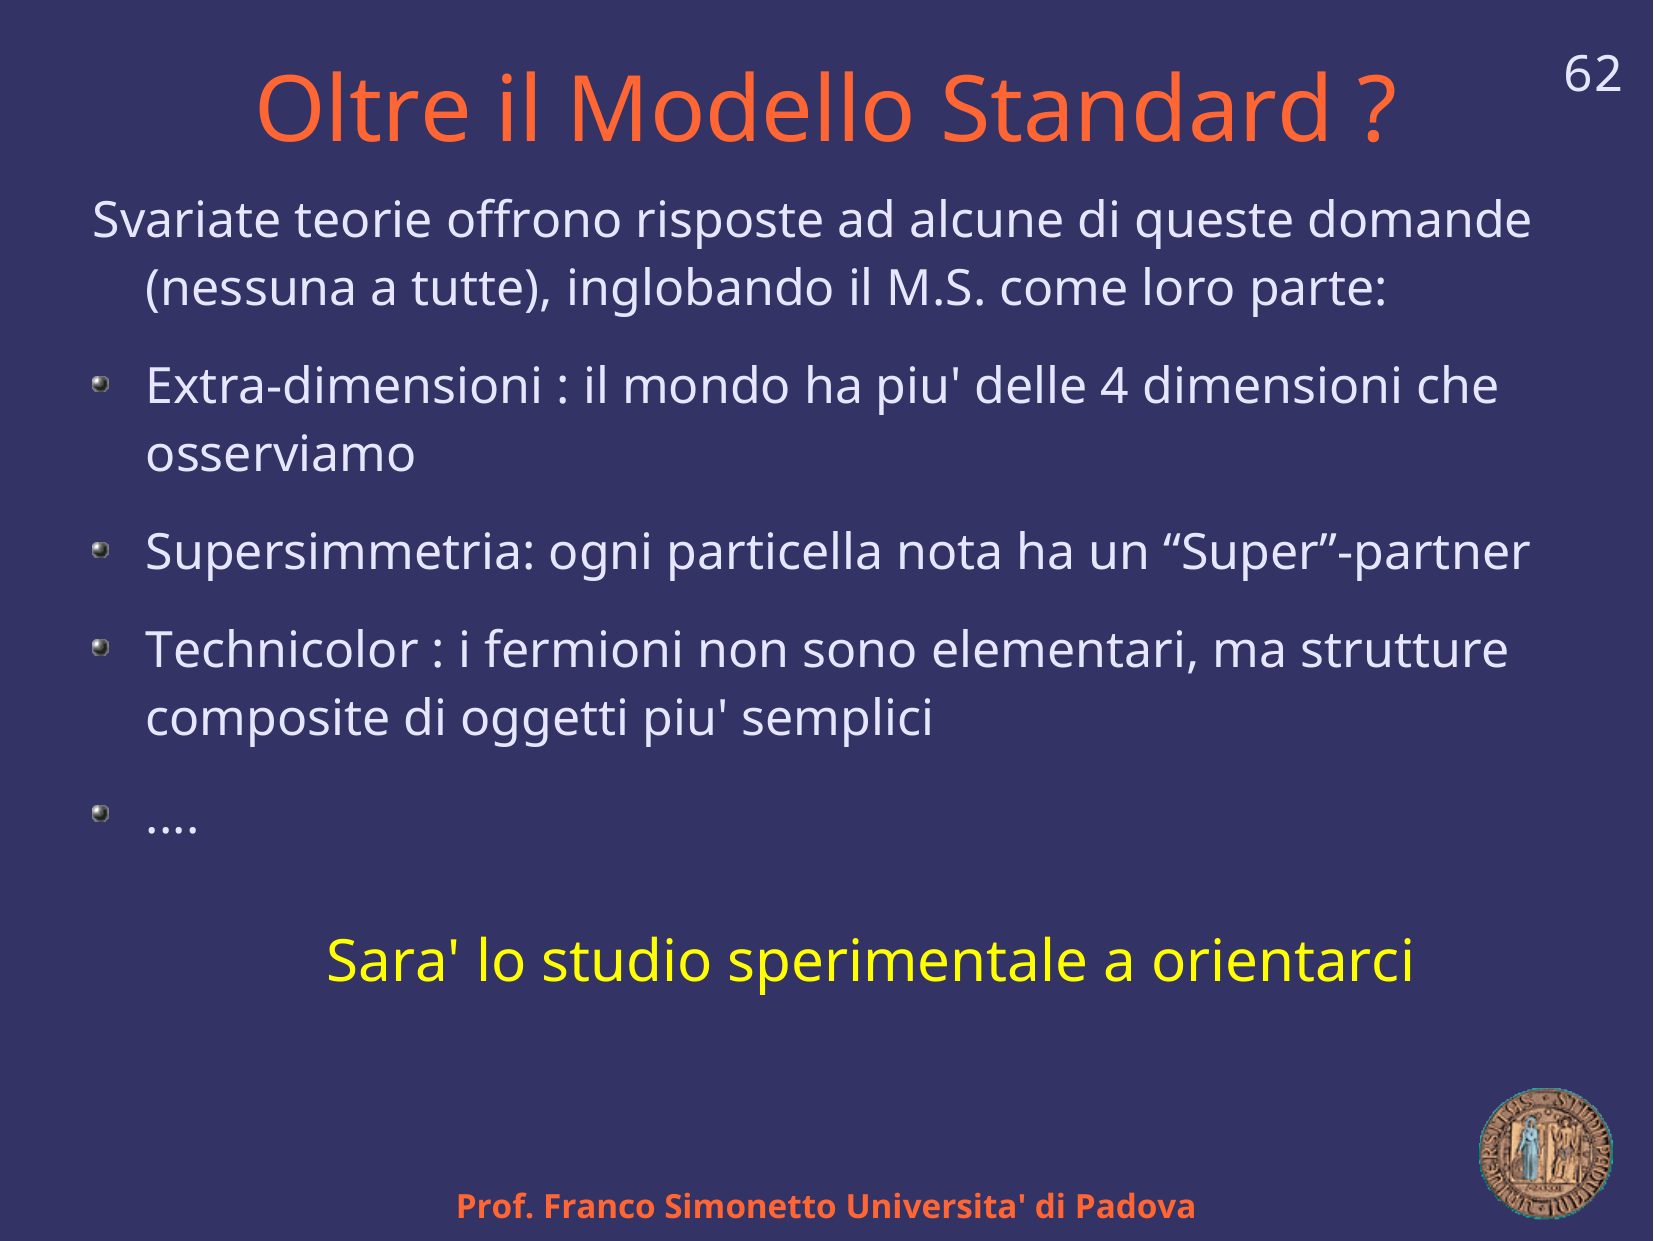

62
# Oltre il Modello Standard ?
Svariate teorie offrono risposte ad alcune di queste domande (nessuna a tutte), inglobando il M.S. come loro parte:
Extra-dimensioni : il mondo ha piu' delle 4 dimensioni che osserviamo
Supersimmetria: ogni particella nota ha un “Super”-partner
Technicolor : i fermioni non sono elementari, ma strutture composite di oggetti piu' semplici
....
Sara' lo studio sperimentale a orientarci